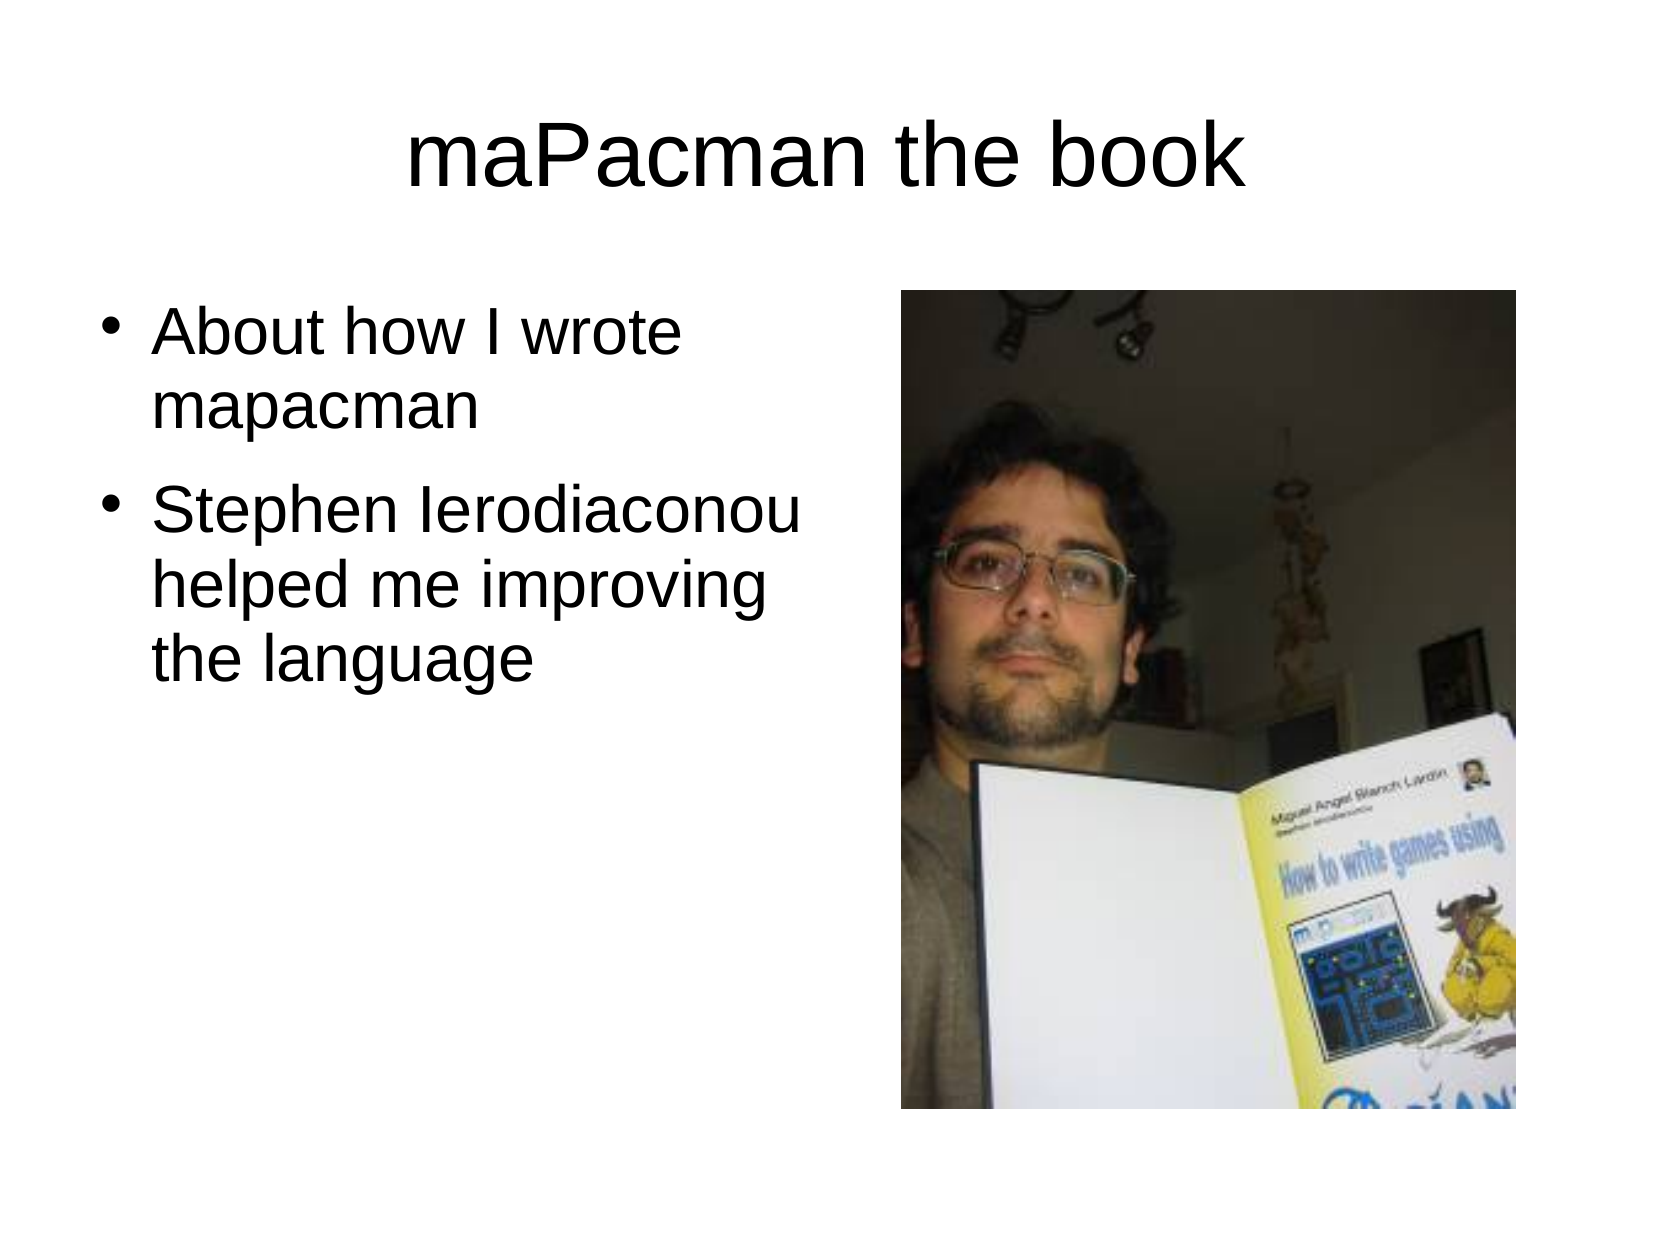

# maPacman the book
About how I wrote mapacman
Stephen Ierodiaconou helped me improving the language